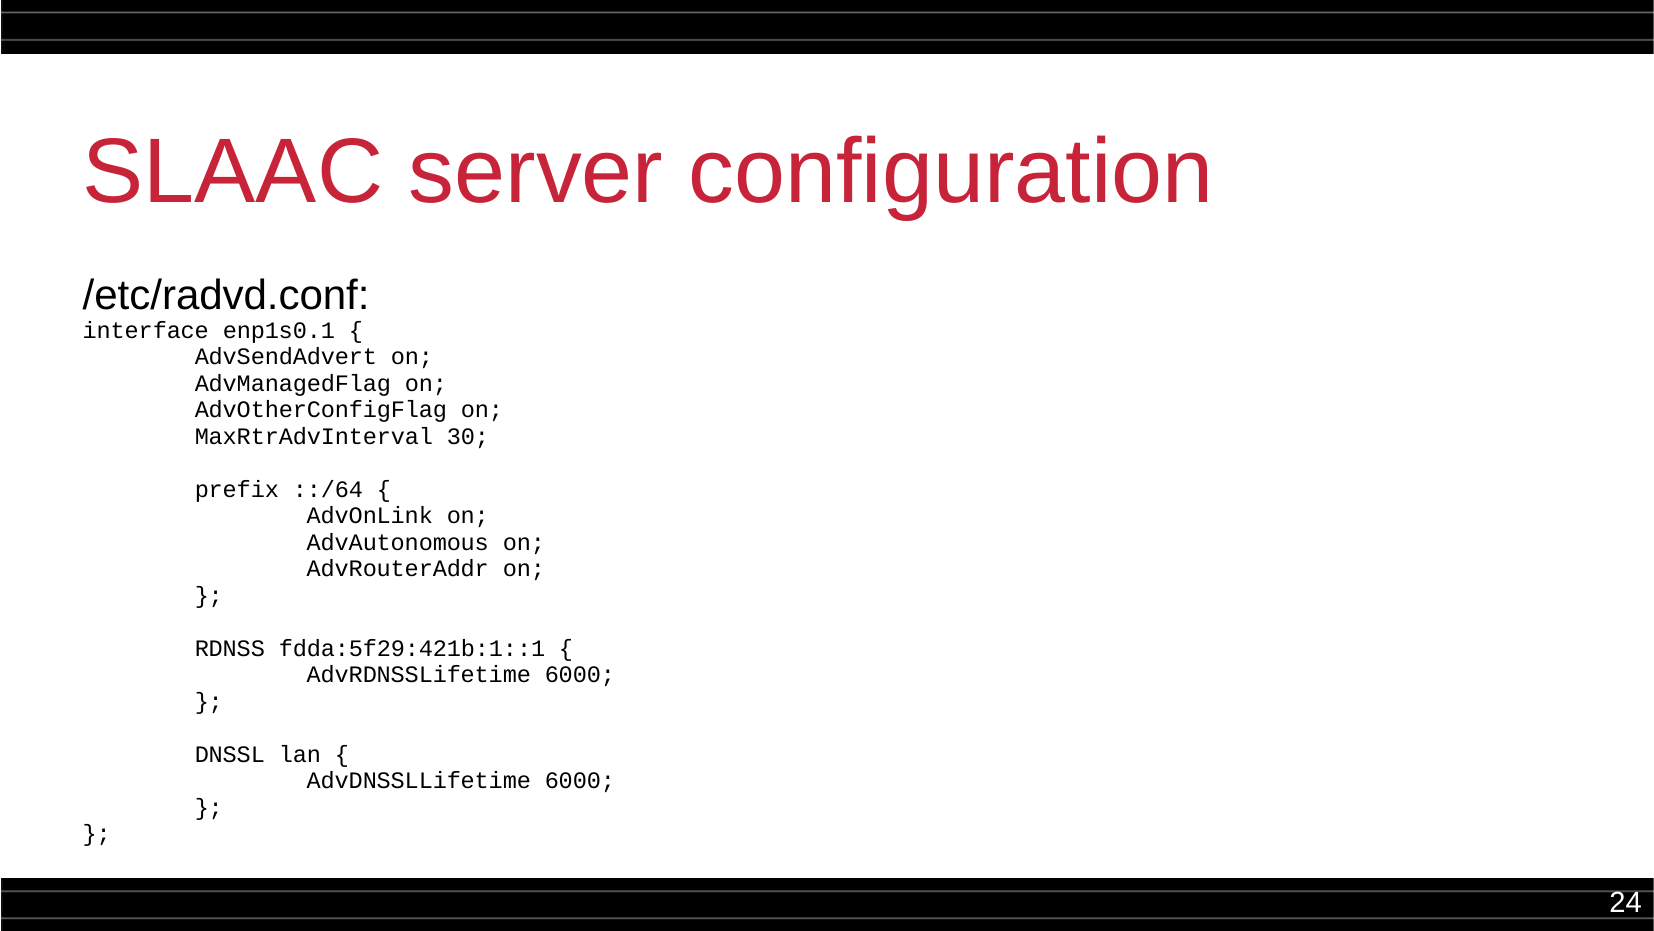

# SLAAC server configuration
/etc/radvd.conf:
interface enp1s0.1 {
 AdvSendAdvert on;
 AdvManagedFlag on;
 AdvOtherConfigFlag on;
 MaxRtrAdvInterval 30;
 prefix ::/64 {
 AdvOnLink on;
 AdvAutonomous on;
 AdvRouterAddr on;
 };
 RDNSS fdda:5f29:421b:1::1 {
 AdvRDNSSLifetime 6000;
 };
 DNSSL lan {
 AdvDNSSLLifetime 6000;
 };
};